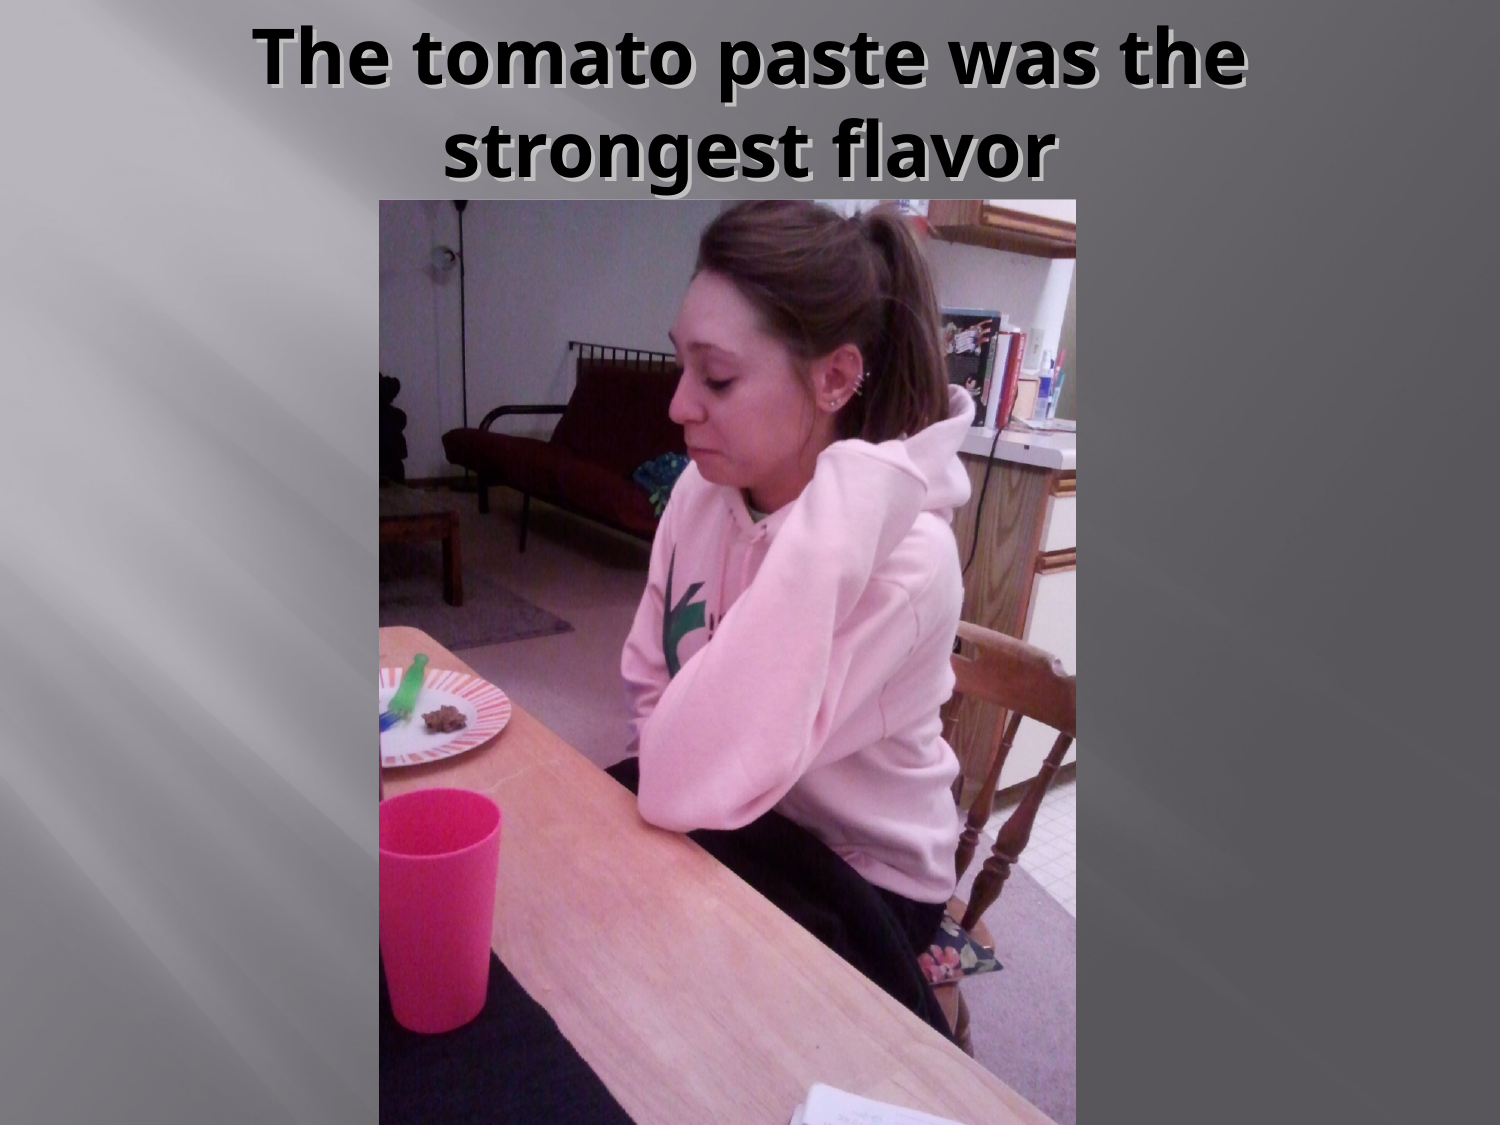

# The tomato paste was the strongest flavor